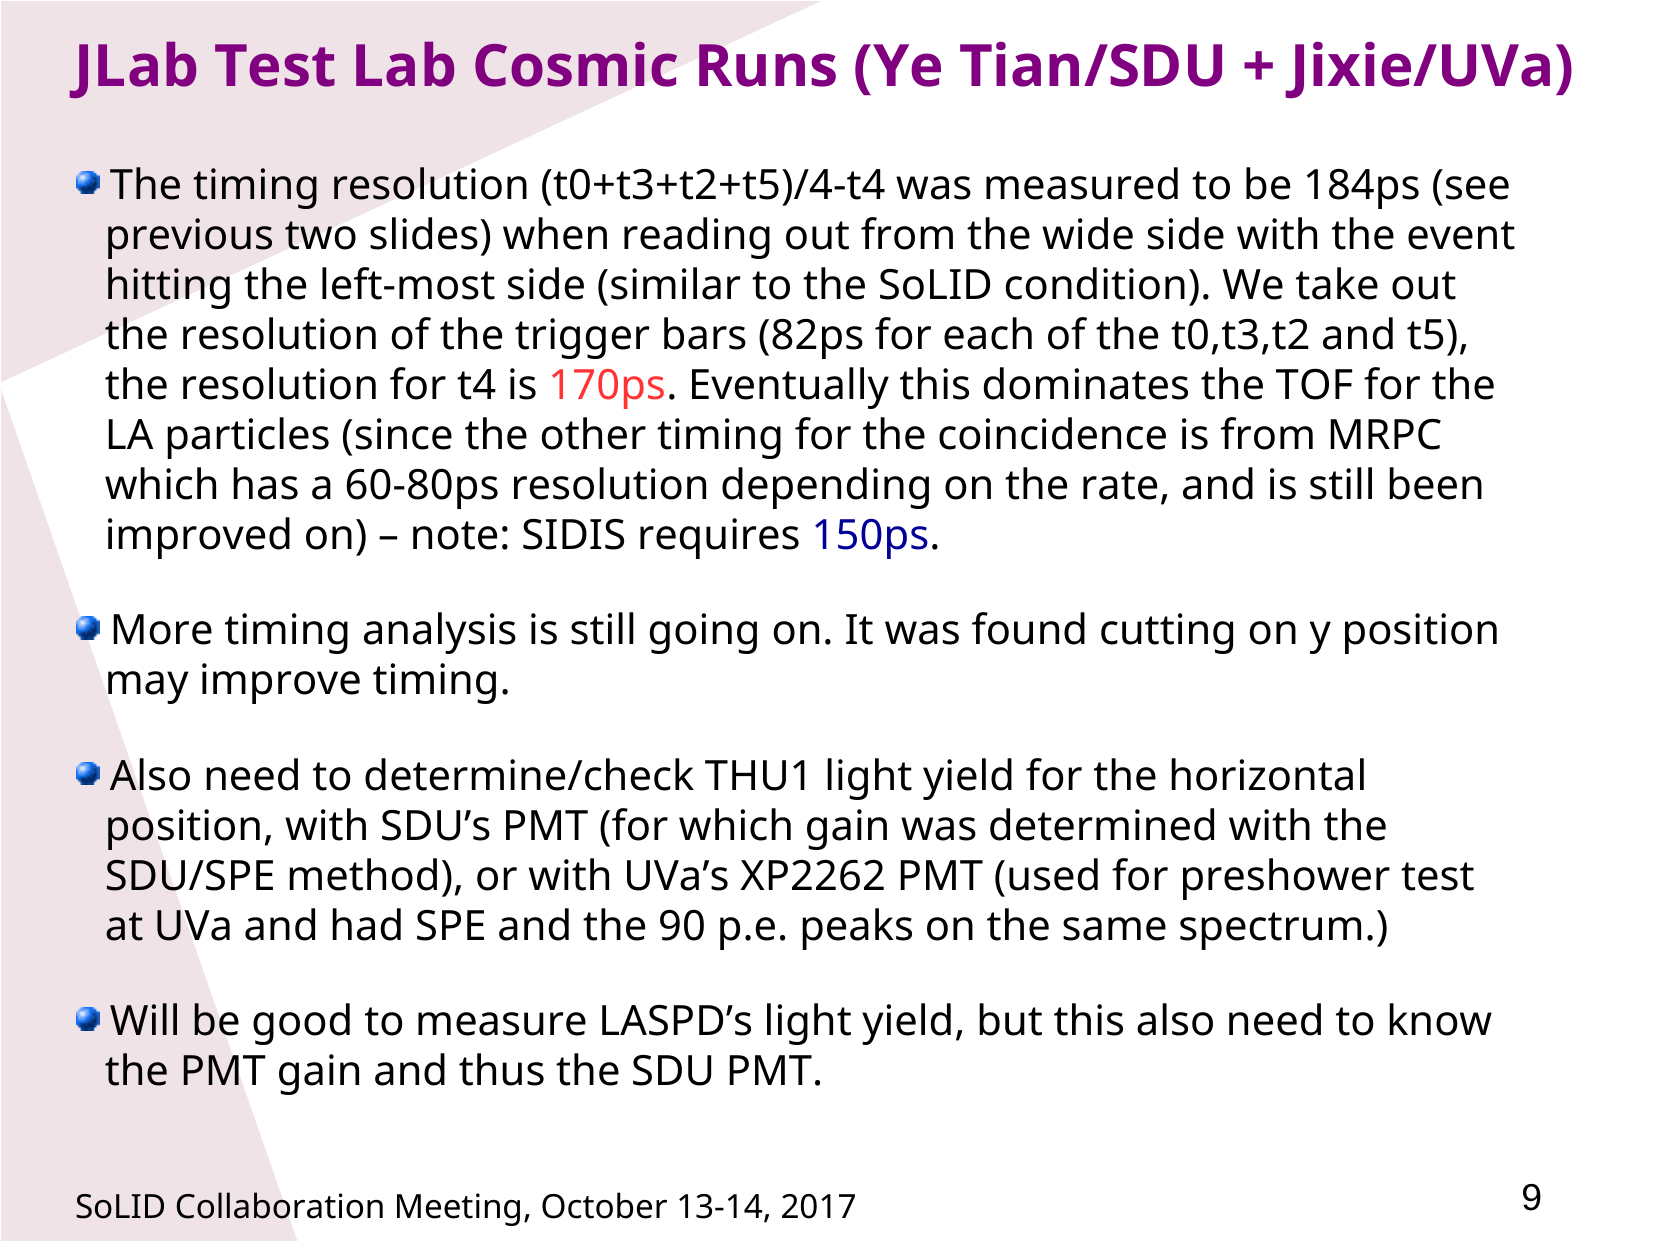

# JLab Test Lab Cosmic Runs (Ye Tian/SDU + Jixie/UVa)
 The timing resolution (t0+t3+t2+t5)/4-t4 was measured to be 184ps (see previous two slides) when reading out from the wide side with the event hitting the left-most side (similar to the SoLID condition). We take out the resolution of the trigger bars (82ps for each of the t0,t3,t2 and t5), the resolution for t4 is 170ps. Eventually this dominates the TOF for the LA particles (since the other timing for the coincidence is from MRPC which has a 60-80ps resolution depending on the rate, and is still been improved on) – note: SIDIS requires 150ps.
 More timing analysis is still going on. It was found cutting on y position may improve timing.
 Also need to determine/check THU1 light yield for the horizontal position, with SDU’s PMT (for which gain was determined with the SDU/SPE method), or with UVa’s XP2262 PMT (used for preshower test at UVa and had SPE and the 90 p.e. peaks on the same spectrum.)
 Will be good to measure LASPD’s light yield, but this also need to know the PMT gain and thus the SDU PMT.
9